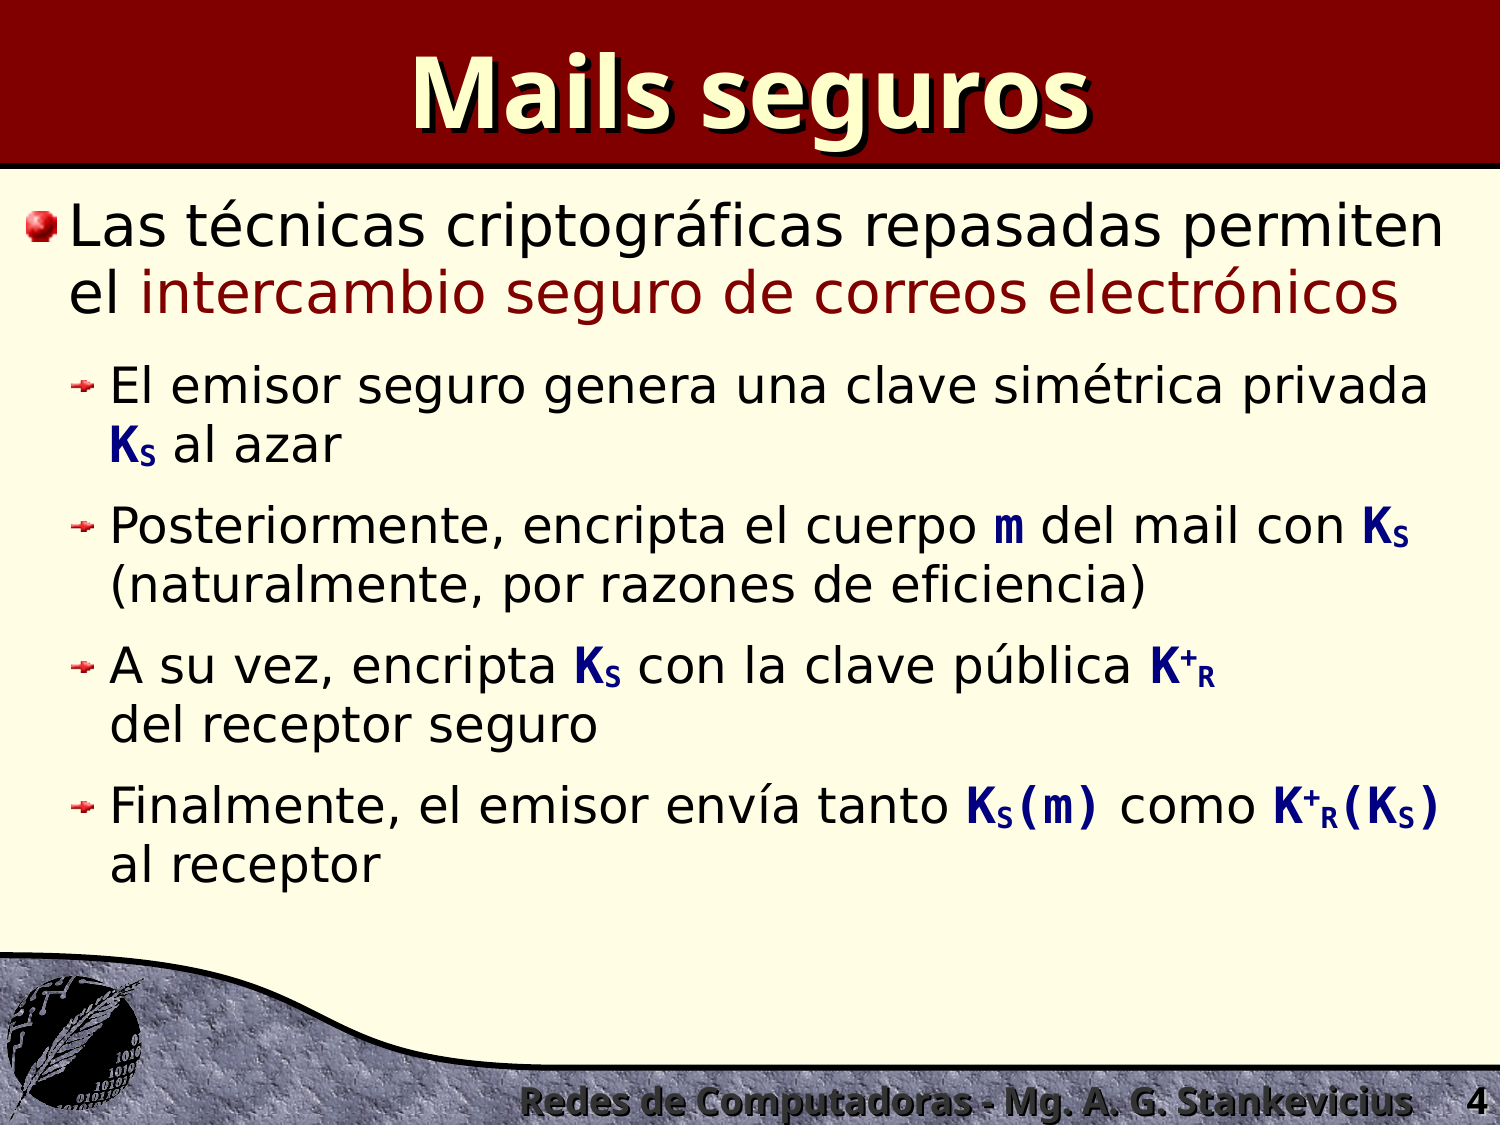

# Mails seguros
Las técnicas criptográficas repasadas permiten el intercambio seguro de correos electrónicos
El emisor seguro genera una clave simétrica privada KS al azar
Posteriormente, encripta el cuerpo m del mail con KS (naturalmente, por razones de eficiencia)
A su vez, encripta KS con la clave pública K+R
del receptor seguro
Finalmente, el emisor envía tanto KS(m) como K+R(KS) al receptor
4